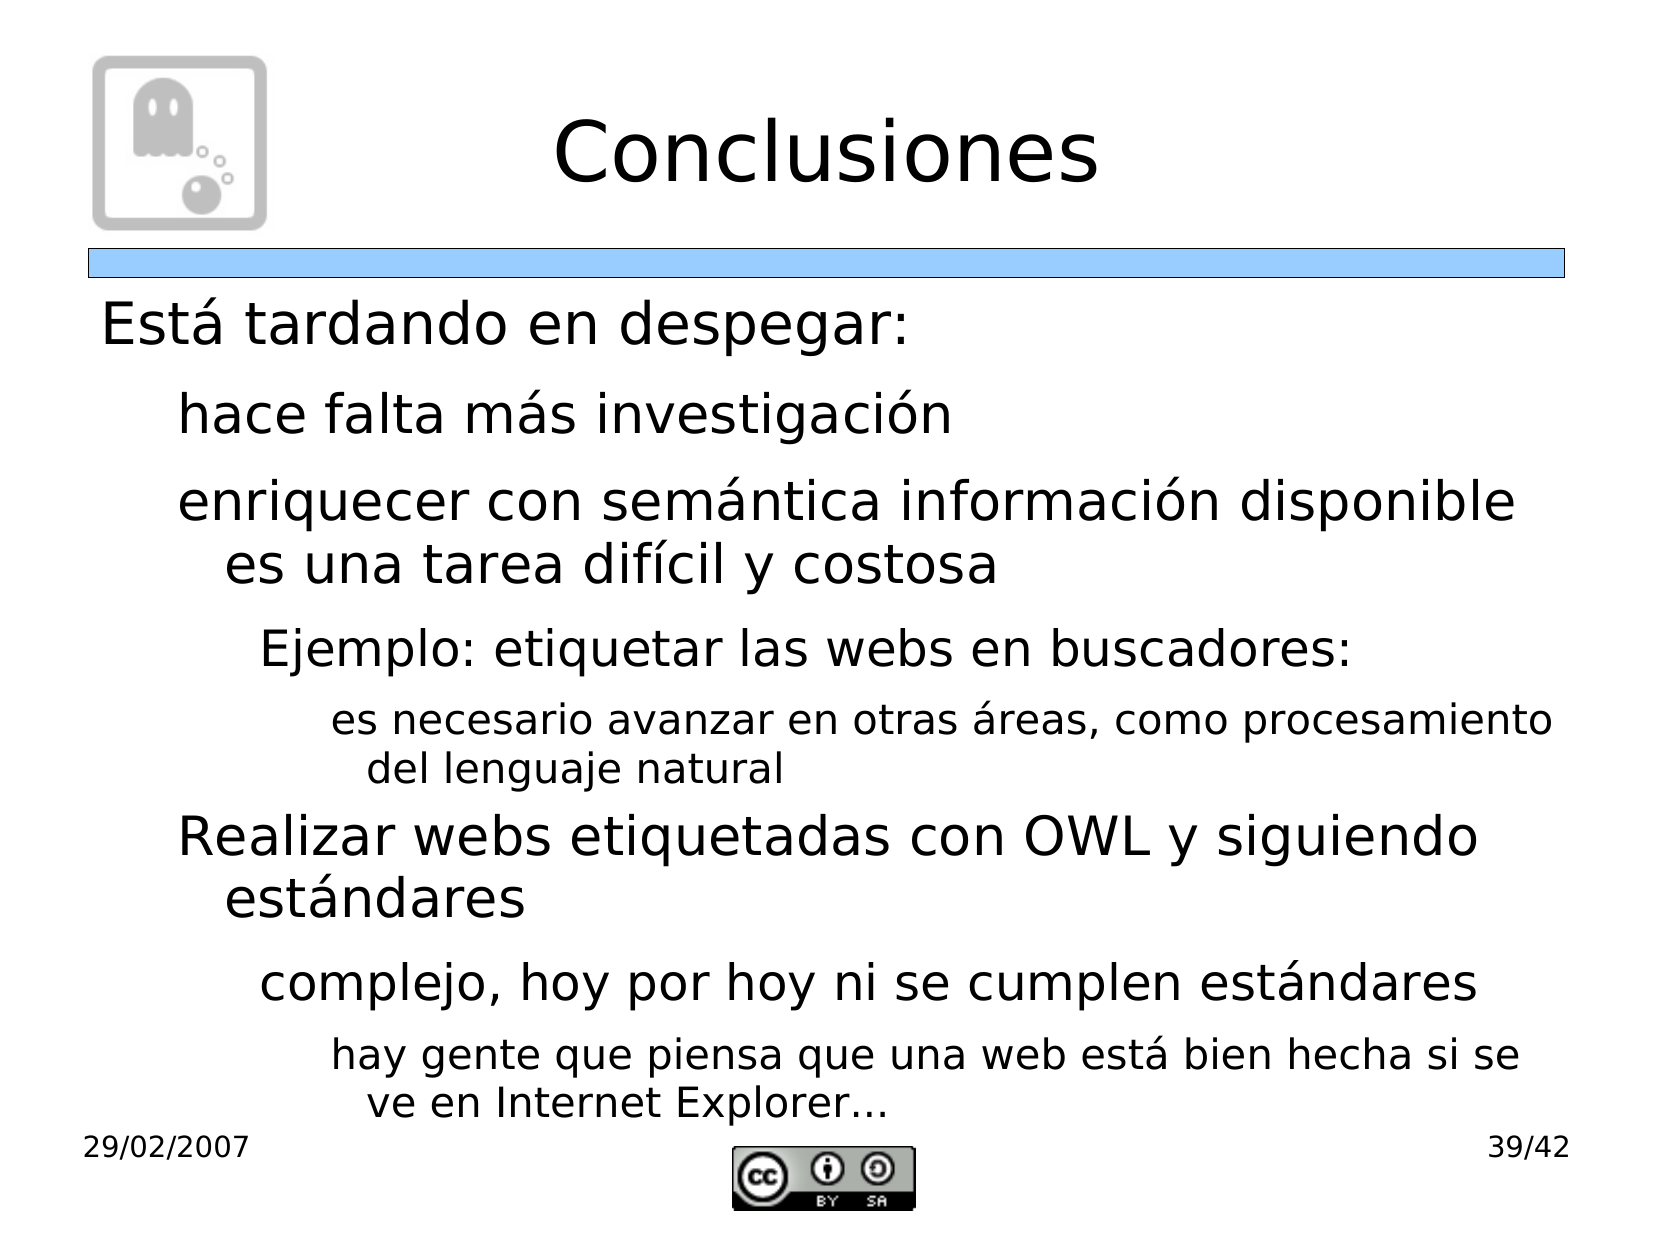

# Conclusiones
Está tardando en despegar:
hace falta más investigación
enriquecer con semántica información disponible es una tarea difícil y costosa
Ejemplo: etiquetar las webs en buscadores:
es necesario avanzar en otras áreas, como procesamiento del lenguaje natural
Realizar webs etiquetadas con OWL y siguiendo estándares
complejo, hoy por hoy ni se cumplen estándares
hay gente que piensa que una web está bien hecha si se ve en Internet Explorer...